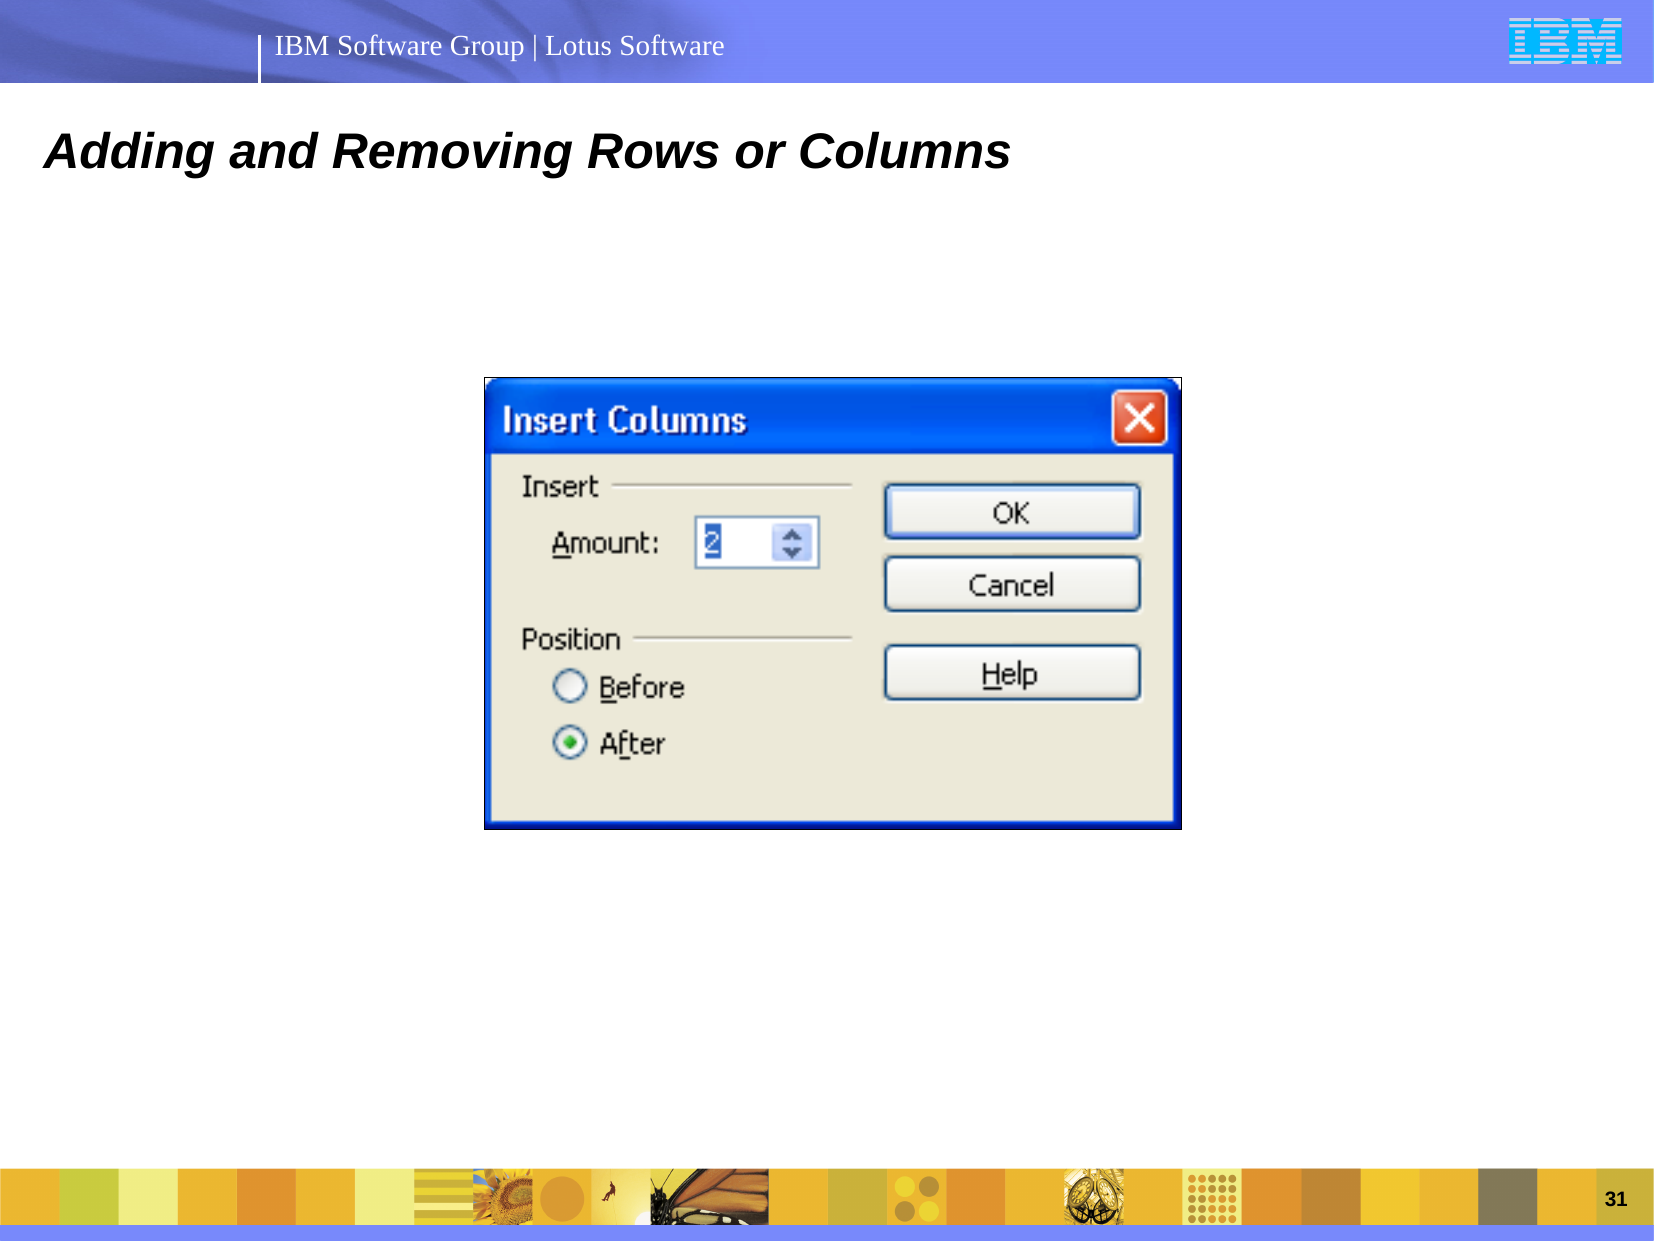

# Adding and Removing Rows or Columns
31